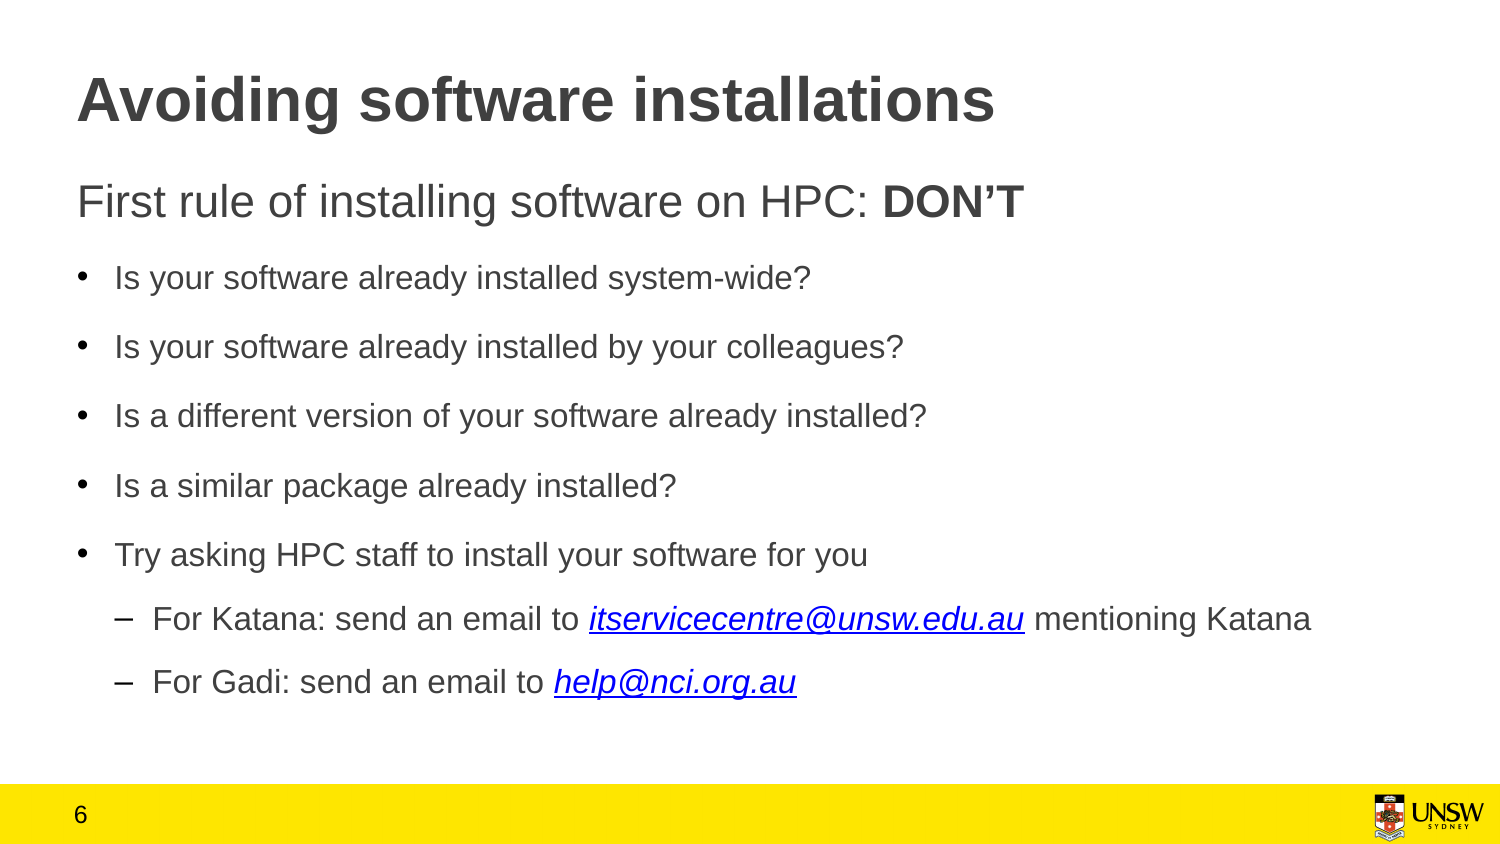

# Avoiding software installations
First rule of installing software on HPC: DON’T
Is your software already installed system-wide?
Is your software already installed by your colleagues?
Is a different version of your software already installed?
Is a similar package already installed?
Try asking HPC staff to install your software for you
For Katana: send an email to itservicecentre@unsw.edu.au mentioning Katana
For Gadi: send an email to help@nci.org.au